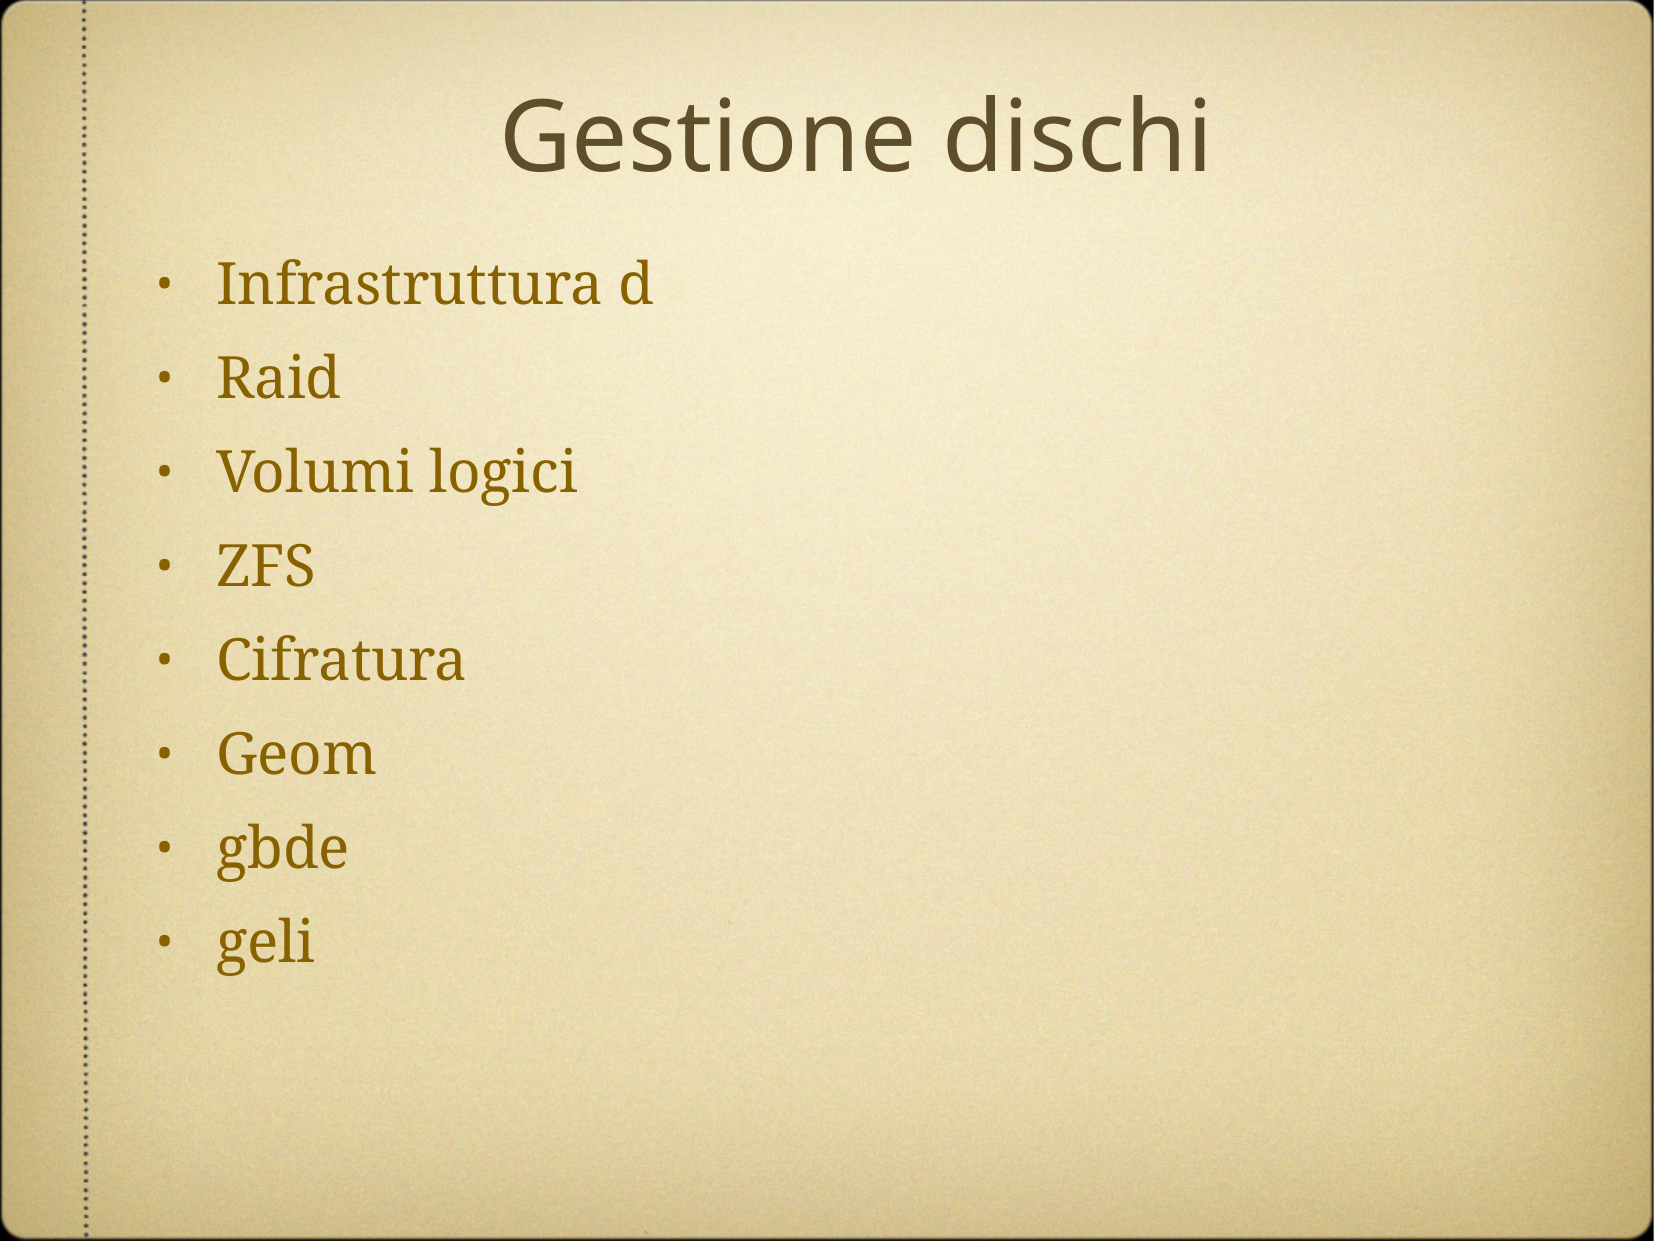

# Gestione dischi
Infrastruttura d
Raid
Volumi logici
ZFS
Cifratura
Geom
gbde
geli